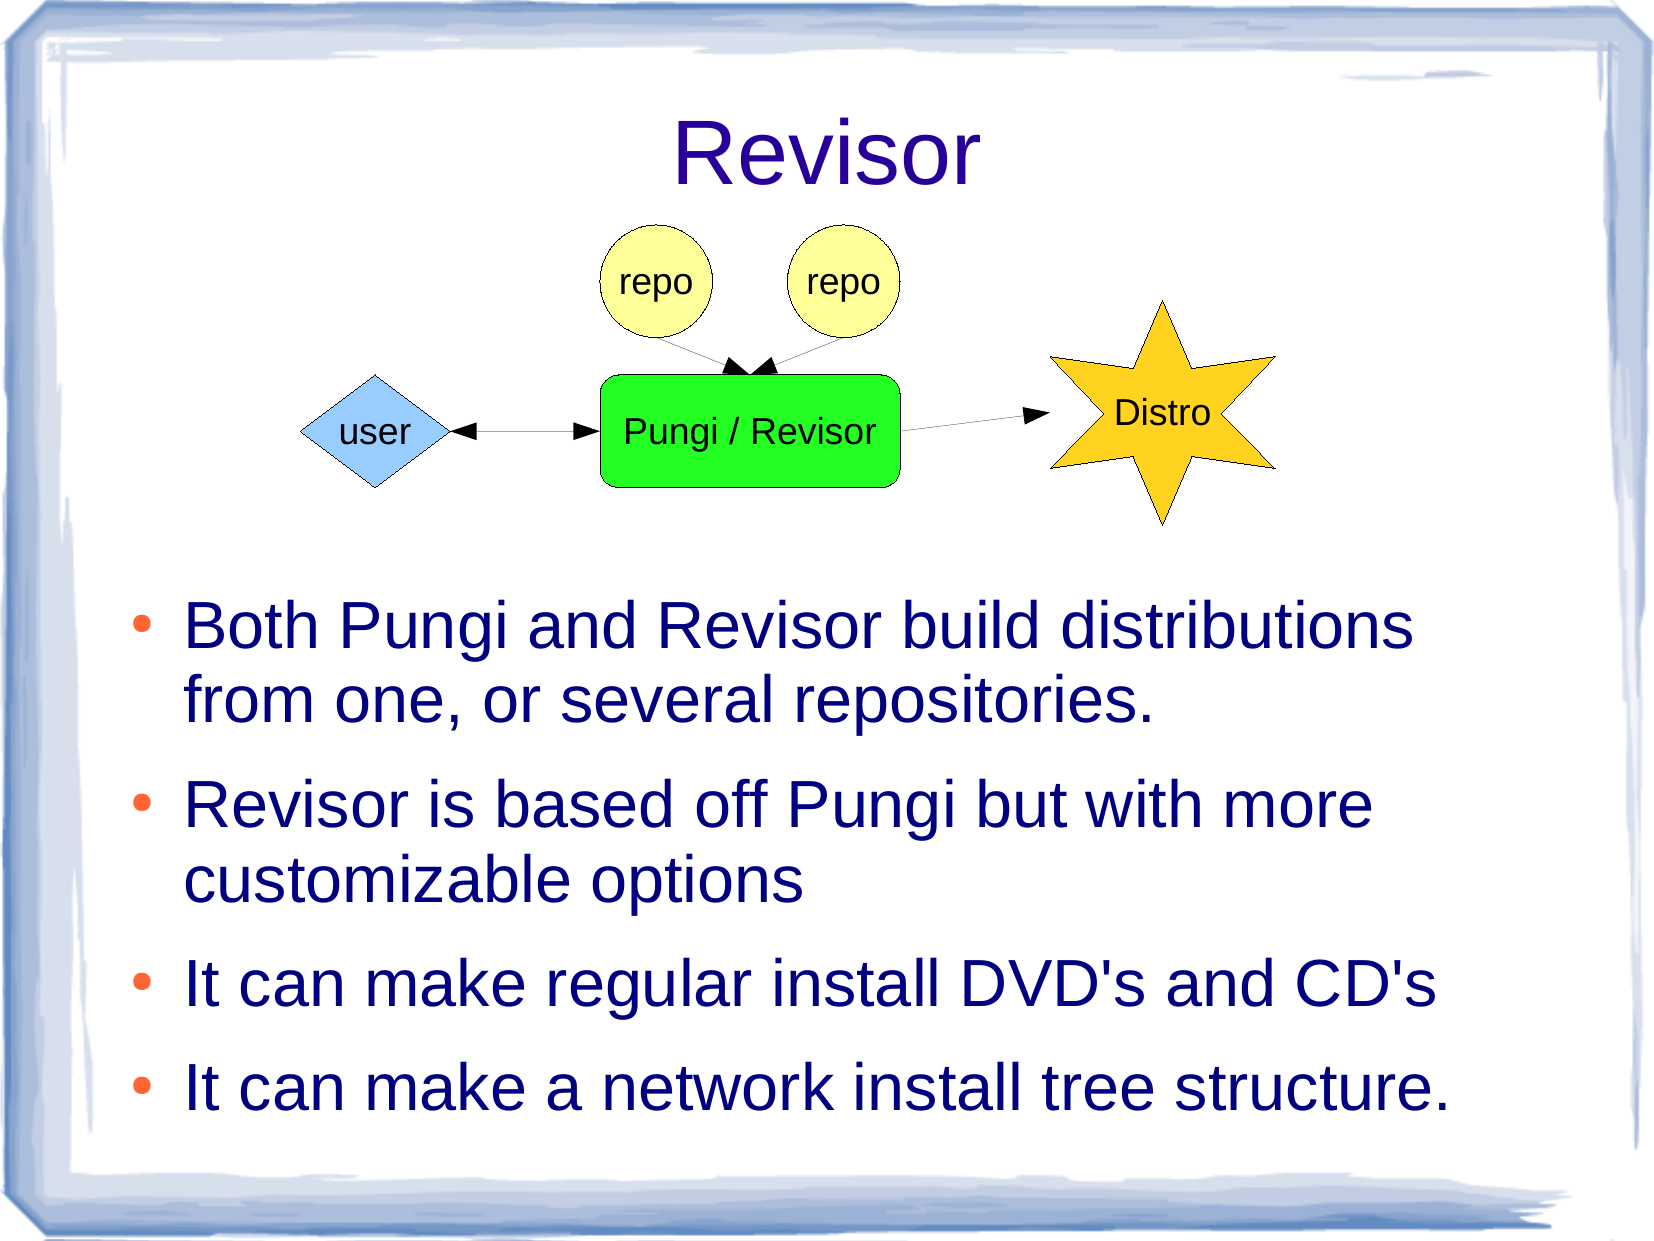

# Revisor
repo
repo
Distro
user
Pungi / Revisor
Both Pungi and Revisor build distributions from one, or several repositories.
Revisor is based off Pungi but with more customizable options
It can make regular install DVD's and CD's
It can make a network install tree structure.